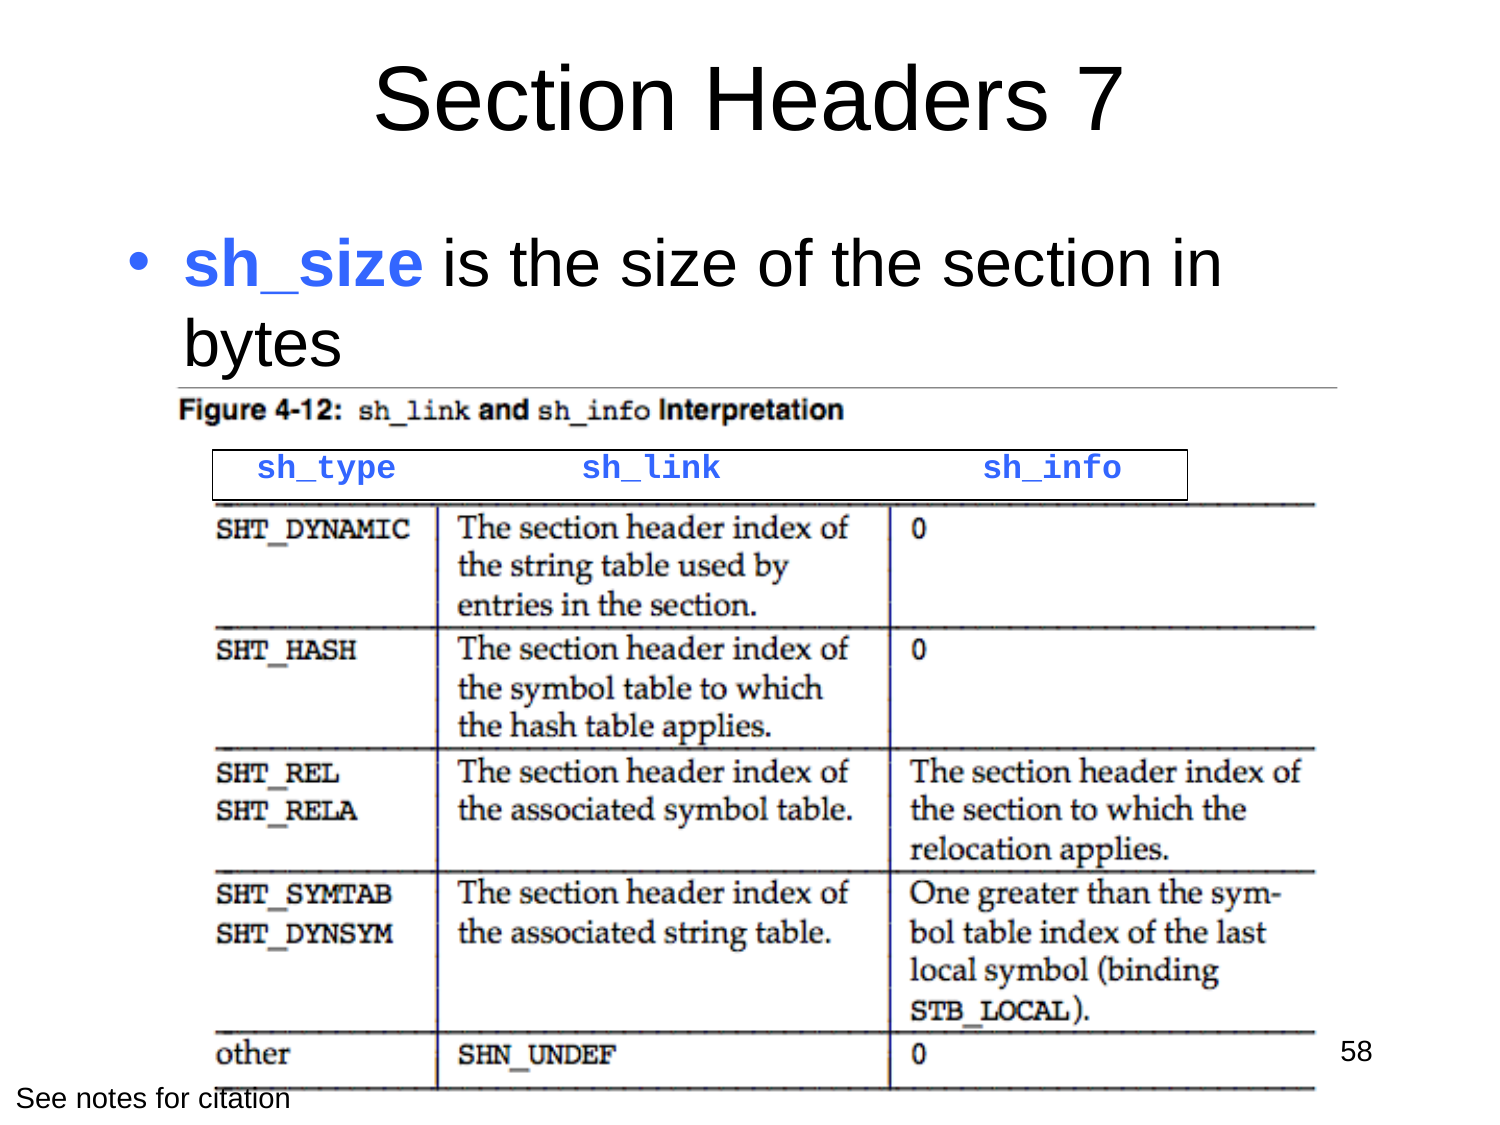

# Section Headers 7
sh_size is the size of the section in bytes
sh_type
sh_link
sh_info
See notes for citation